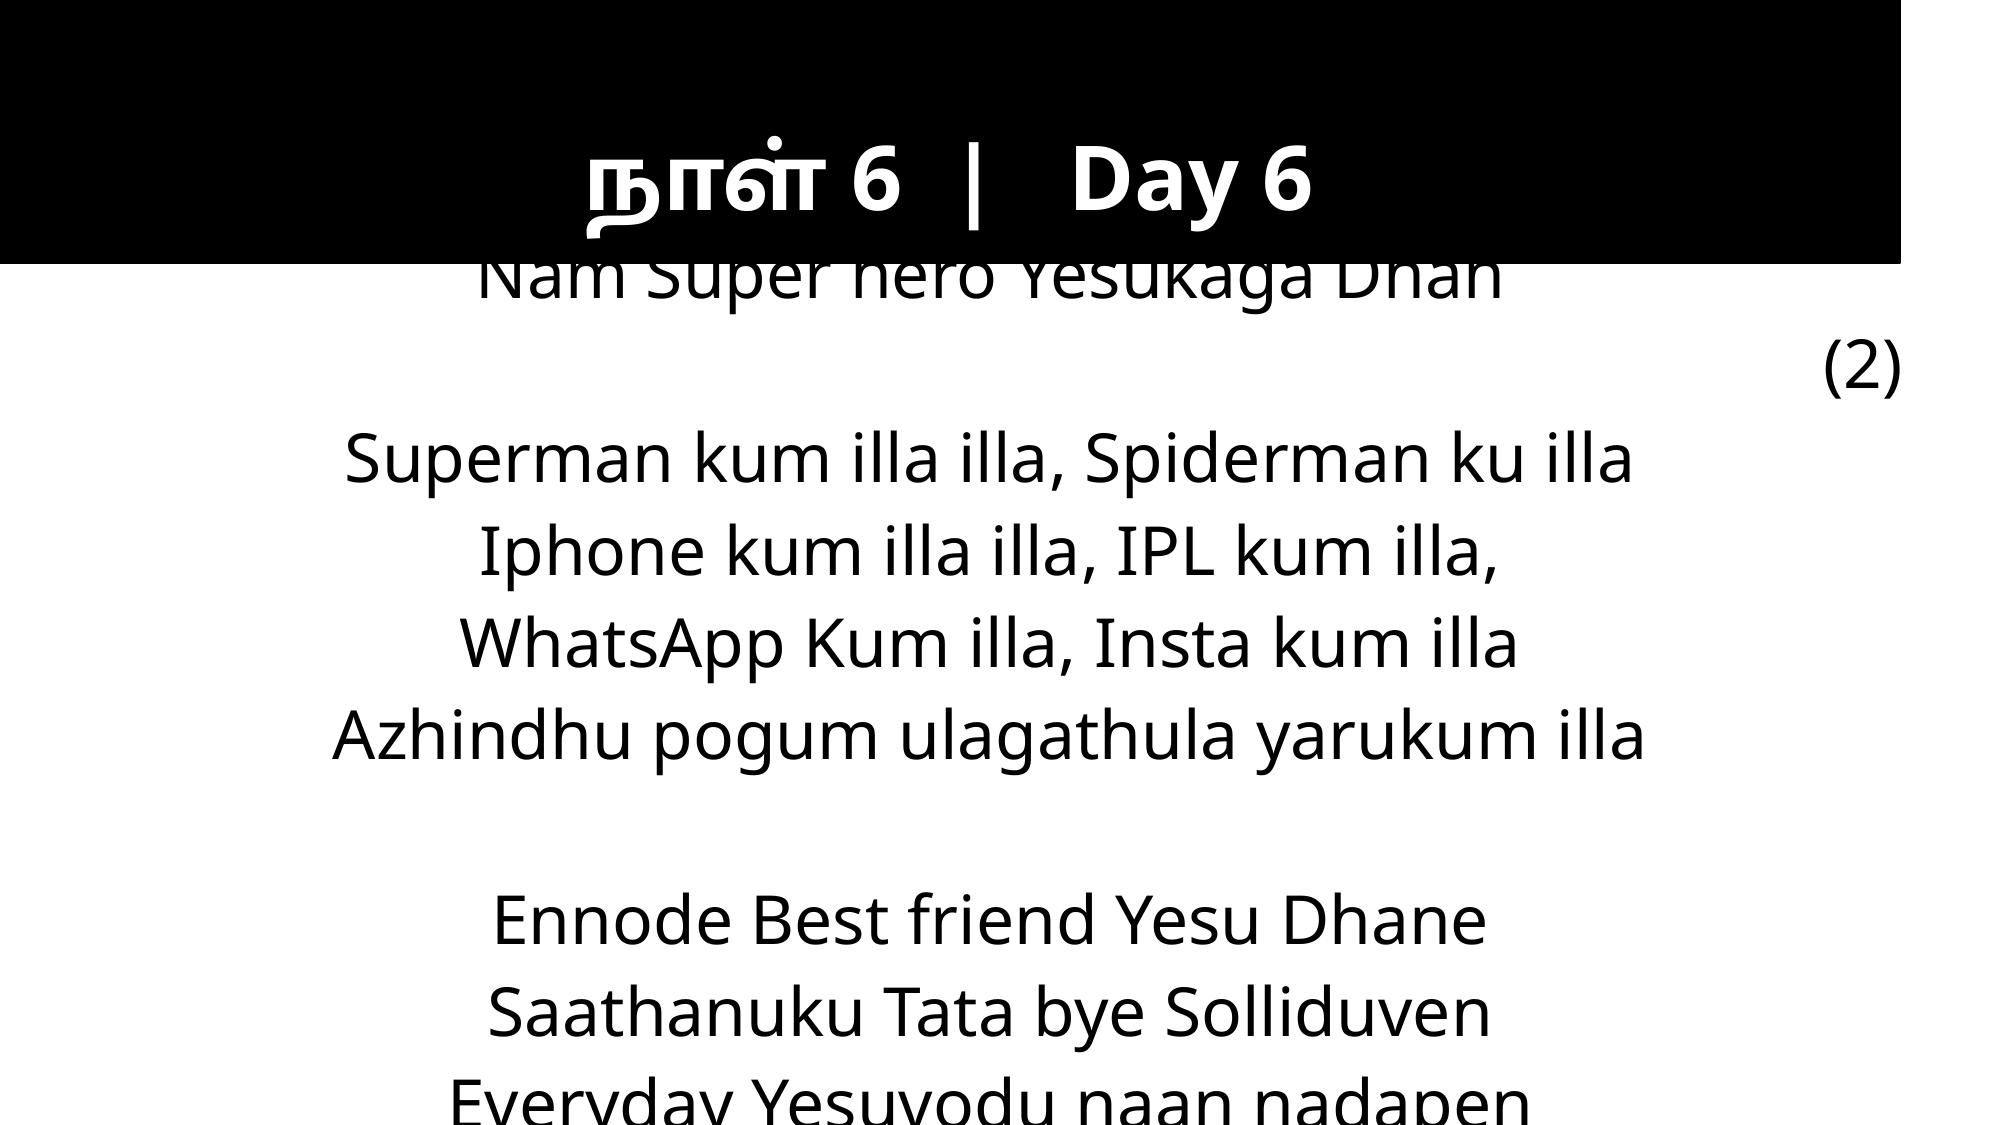

நாள் 6 | Day 6
# Chinna Manushanukkulla
Yaeukaga Nee Thambi, Yarukaga Naan
Nam Super hero Yesukaga Dhan
Superman kum illa illa, Spiderman ku illa
Iphone kum illa illa, IPL kum illa,
WhatsApp Kum illa, Insta kum illa
Azhindhu pogum ulagathula yarukum illa
Ennode Best friend Yesu Dhane
Saathanuku Tata bye Solliduven
Everyday Yesuvodu naan nadapen
En vaalvai avarukai arpanipen
(2)